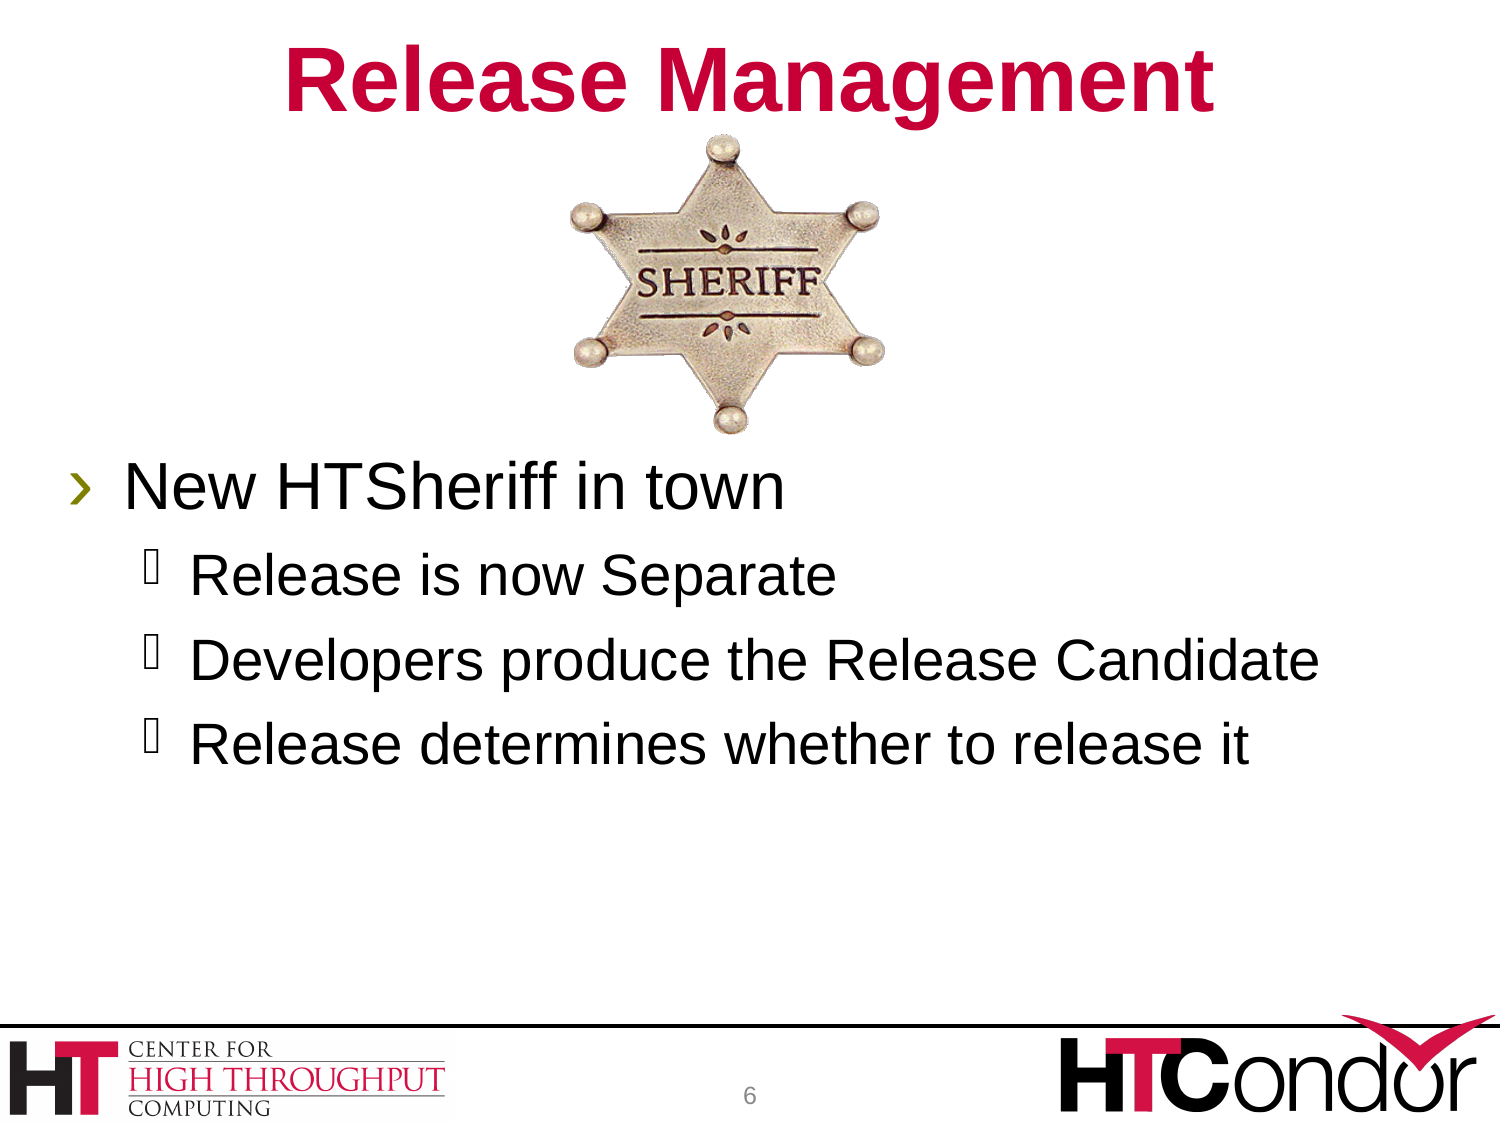

# Release Management
New HTSheriff in town
Release is now Separate
Developers produce the Release Candidate
Release determines whether to release it